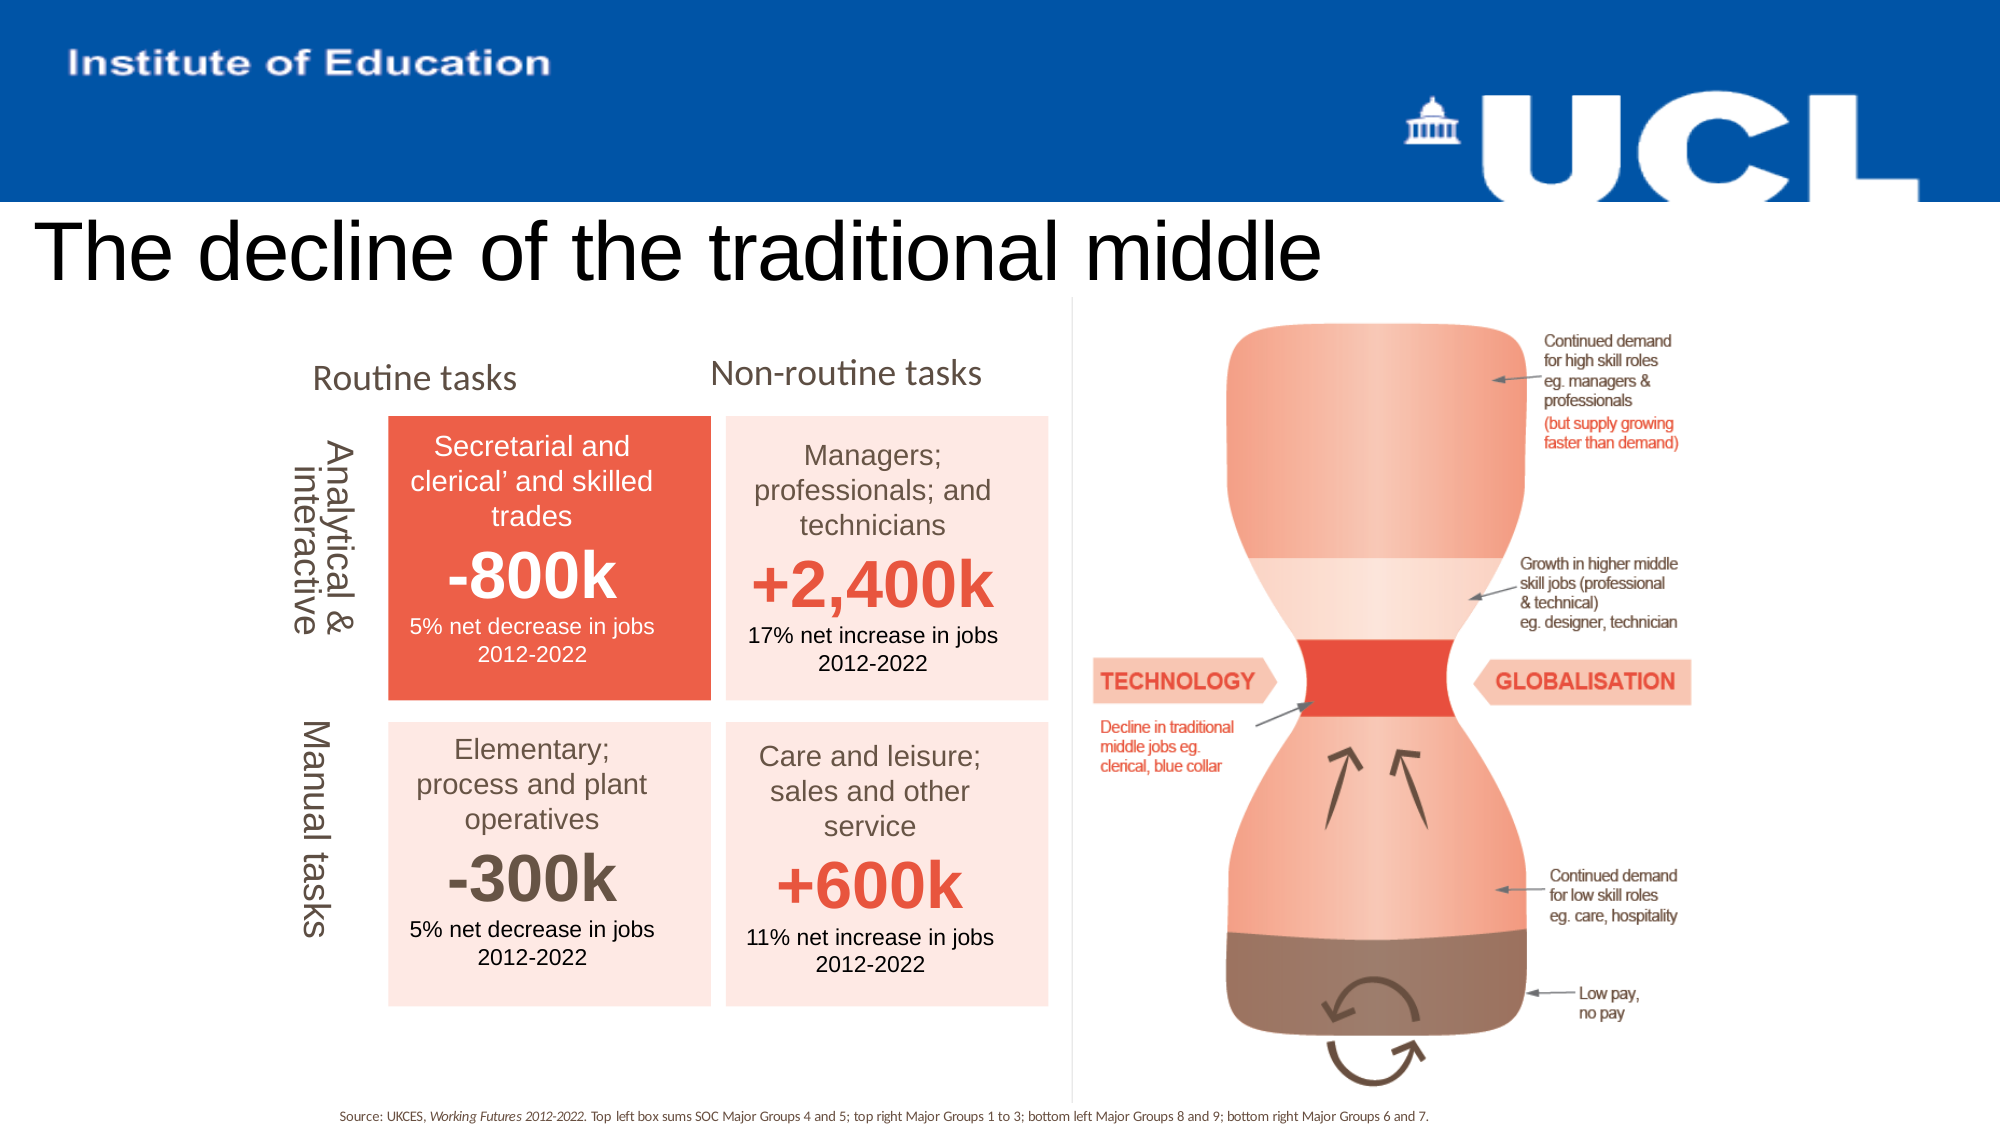

# The decline of the traditional middle
Non-routine tasks
Routine tasks
Secretarial and clerical’ and skilled trades
-800k
5% net decrease in jobs 2012-2022
Managers; professionals; and technicians
+2,400k
17% net increase in jobs 2012-2022
Analytical & interactive
Elementary;
process and plant operatives
-300k
5% net decrease in jobs 2012-2022
Care and leisure; sales and other service
+600k
11% net increase in jobs 2012-2022
Manual tasks
Source: UKCES, Working Futures 2012-2022. Top left box sums SOC Major Groups 4 and 5; top right Major Groups 1 to 3; bottom left Major Groups 8 and 9; bottom right Major Groups 6 and 7.